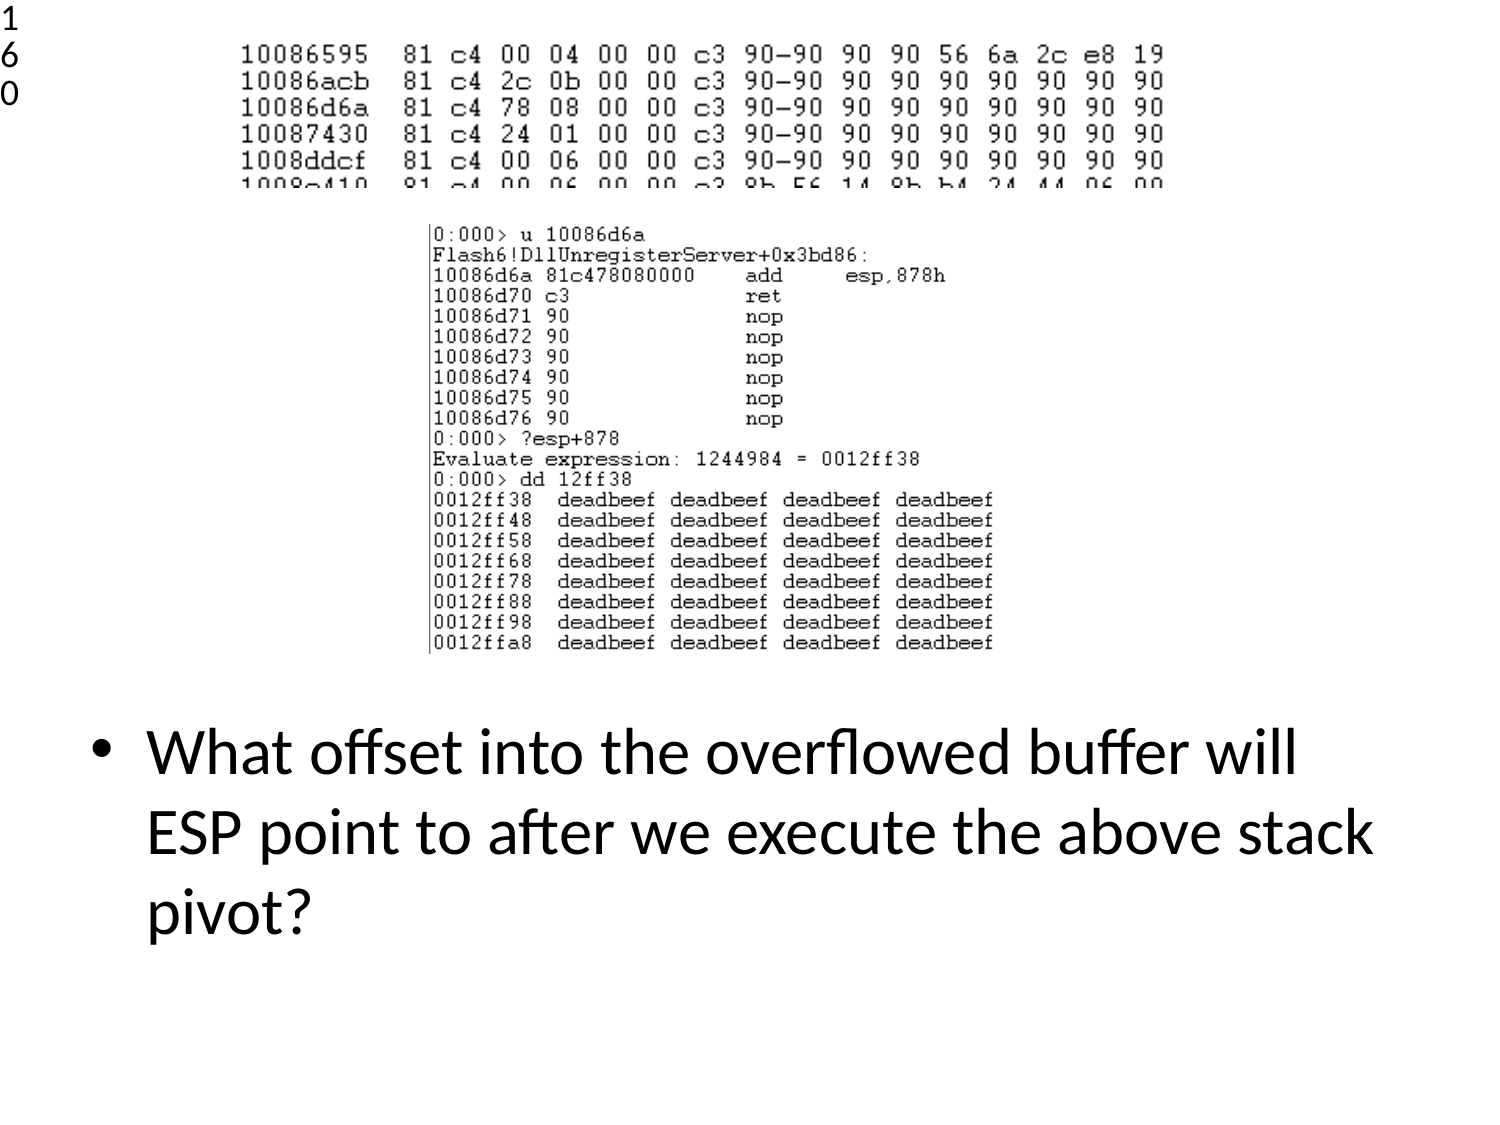

# What offset into the overflowed buffer will ESP point to after we execute the above stack pivot?